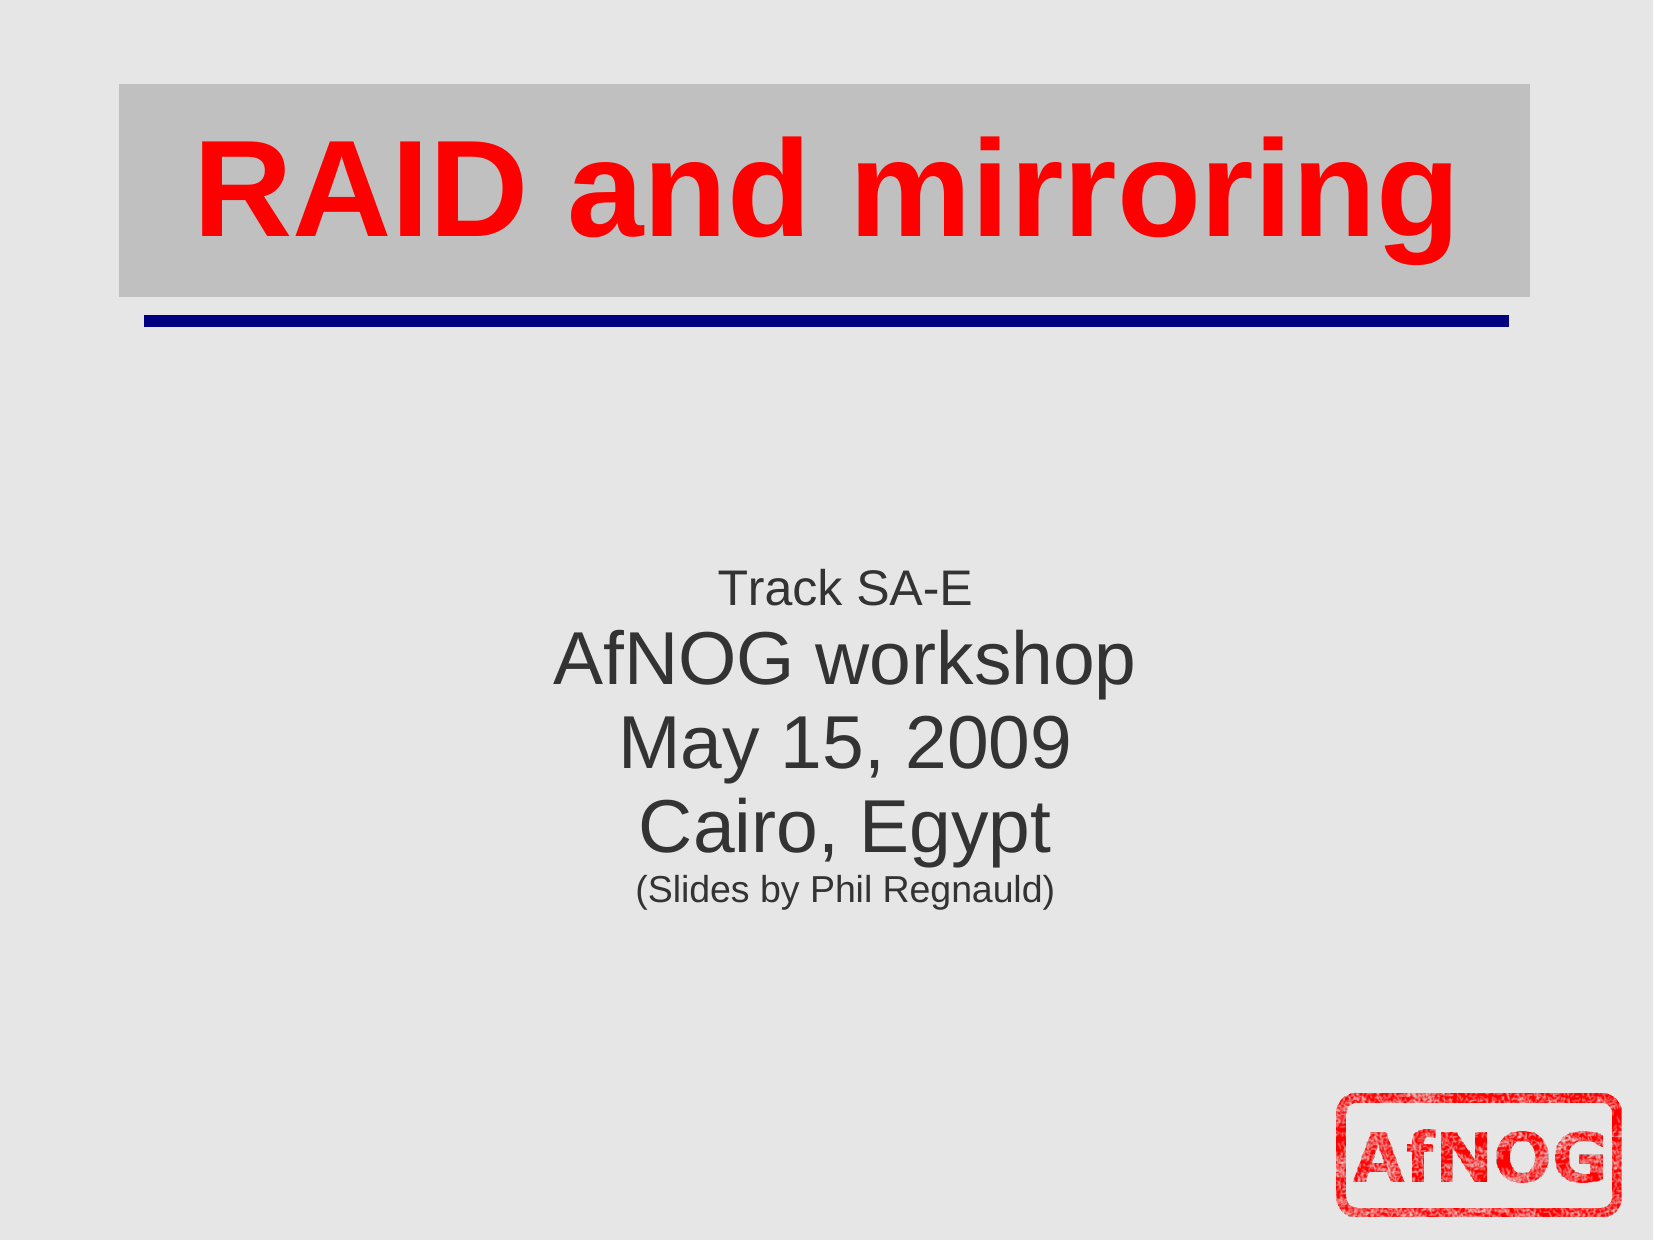

# RAID and mirroring
Track SA-E
AfNOG workshop
May 15, 2009
Cairo, Egypt
(Slides by Phil Regnauld)